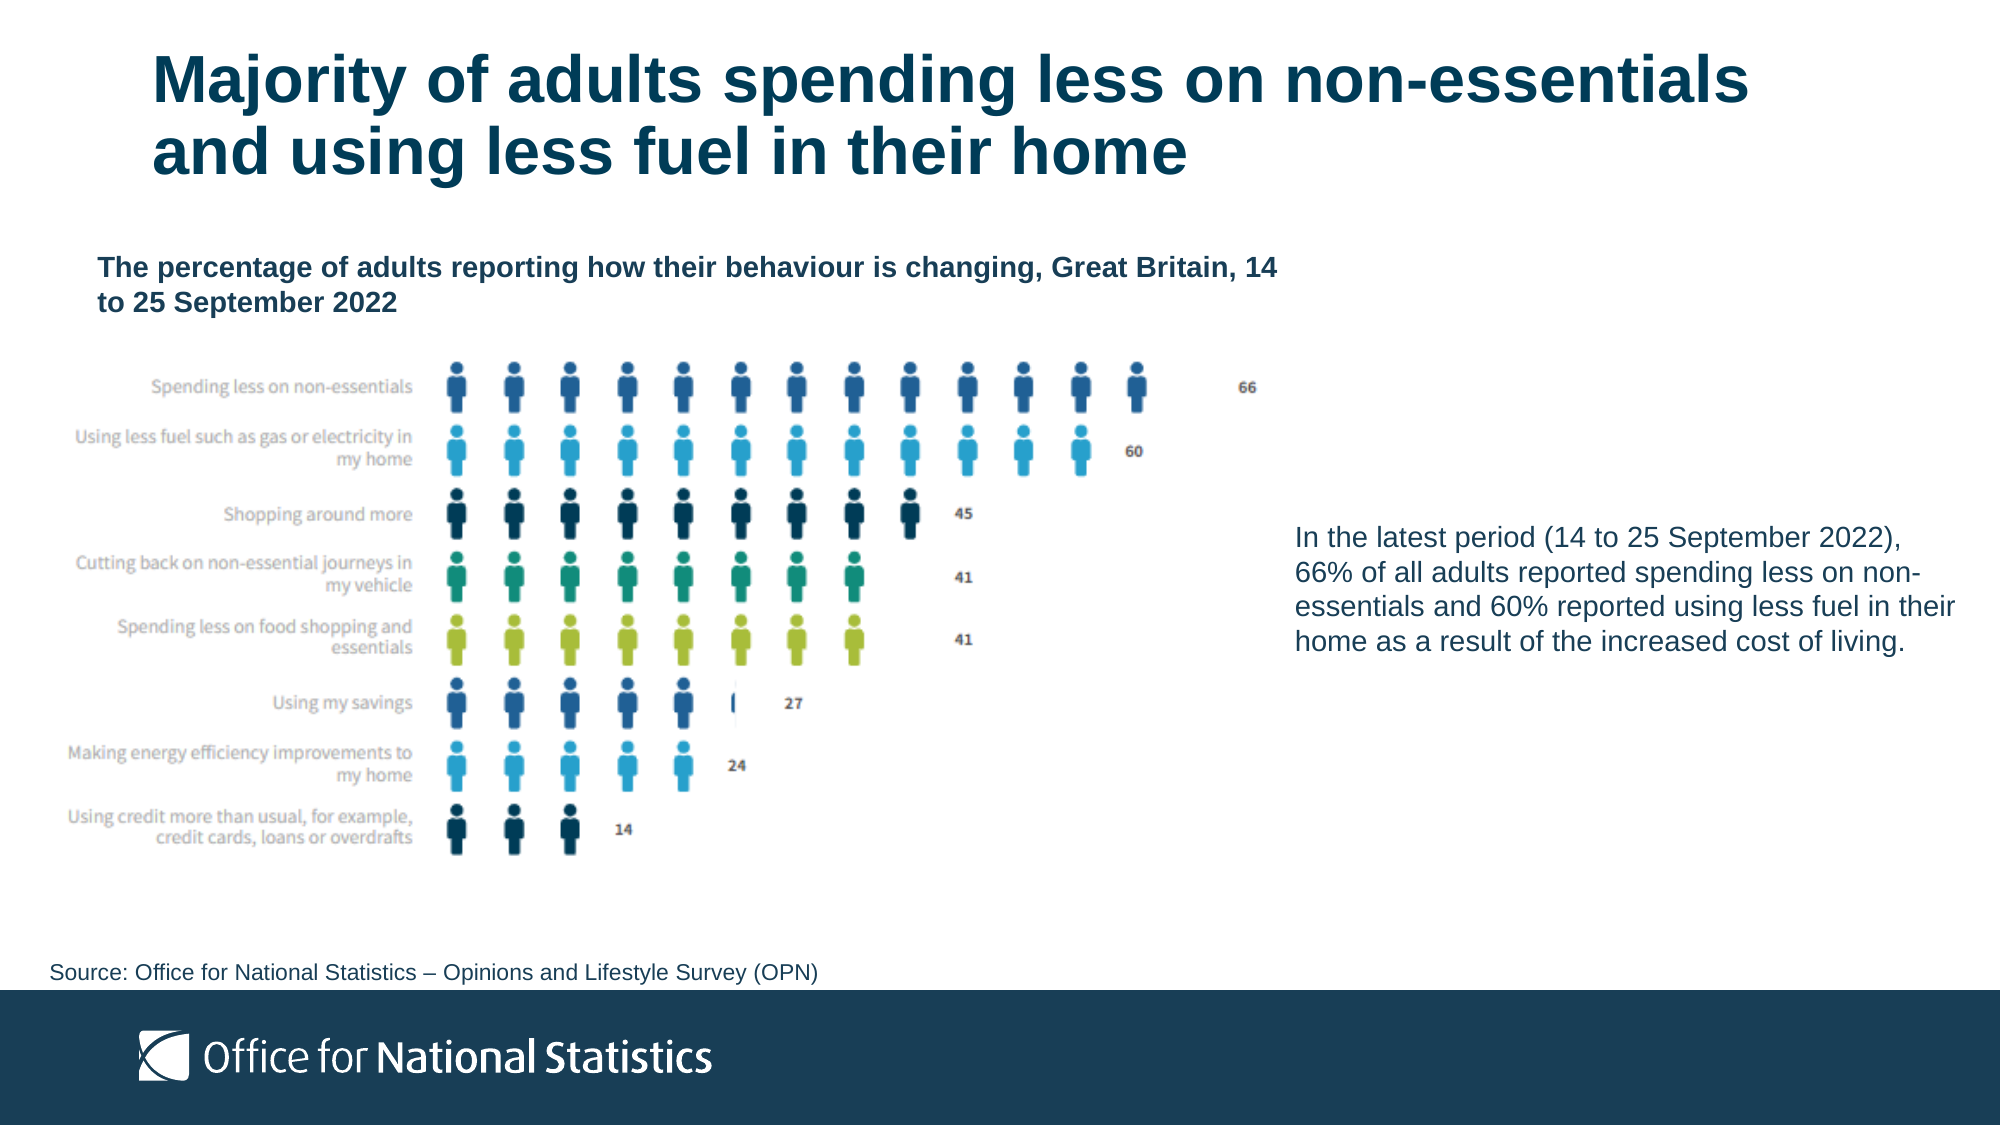

# Majority of adults spending less on non-essentials and using less fuel in their home
The percentage of adults reporting how their behaviour is changing, Great Britain, 14 to 25 September 2022
In the latest period (14 to 25 September 2022), 66% of all adults reported spending less on non-essentials and 60% reported using less fuel in their home as a result of the increased cost of living.
Source: Office for National Statistics – Opinions and Lifestyle Survey (OPN)